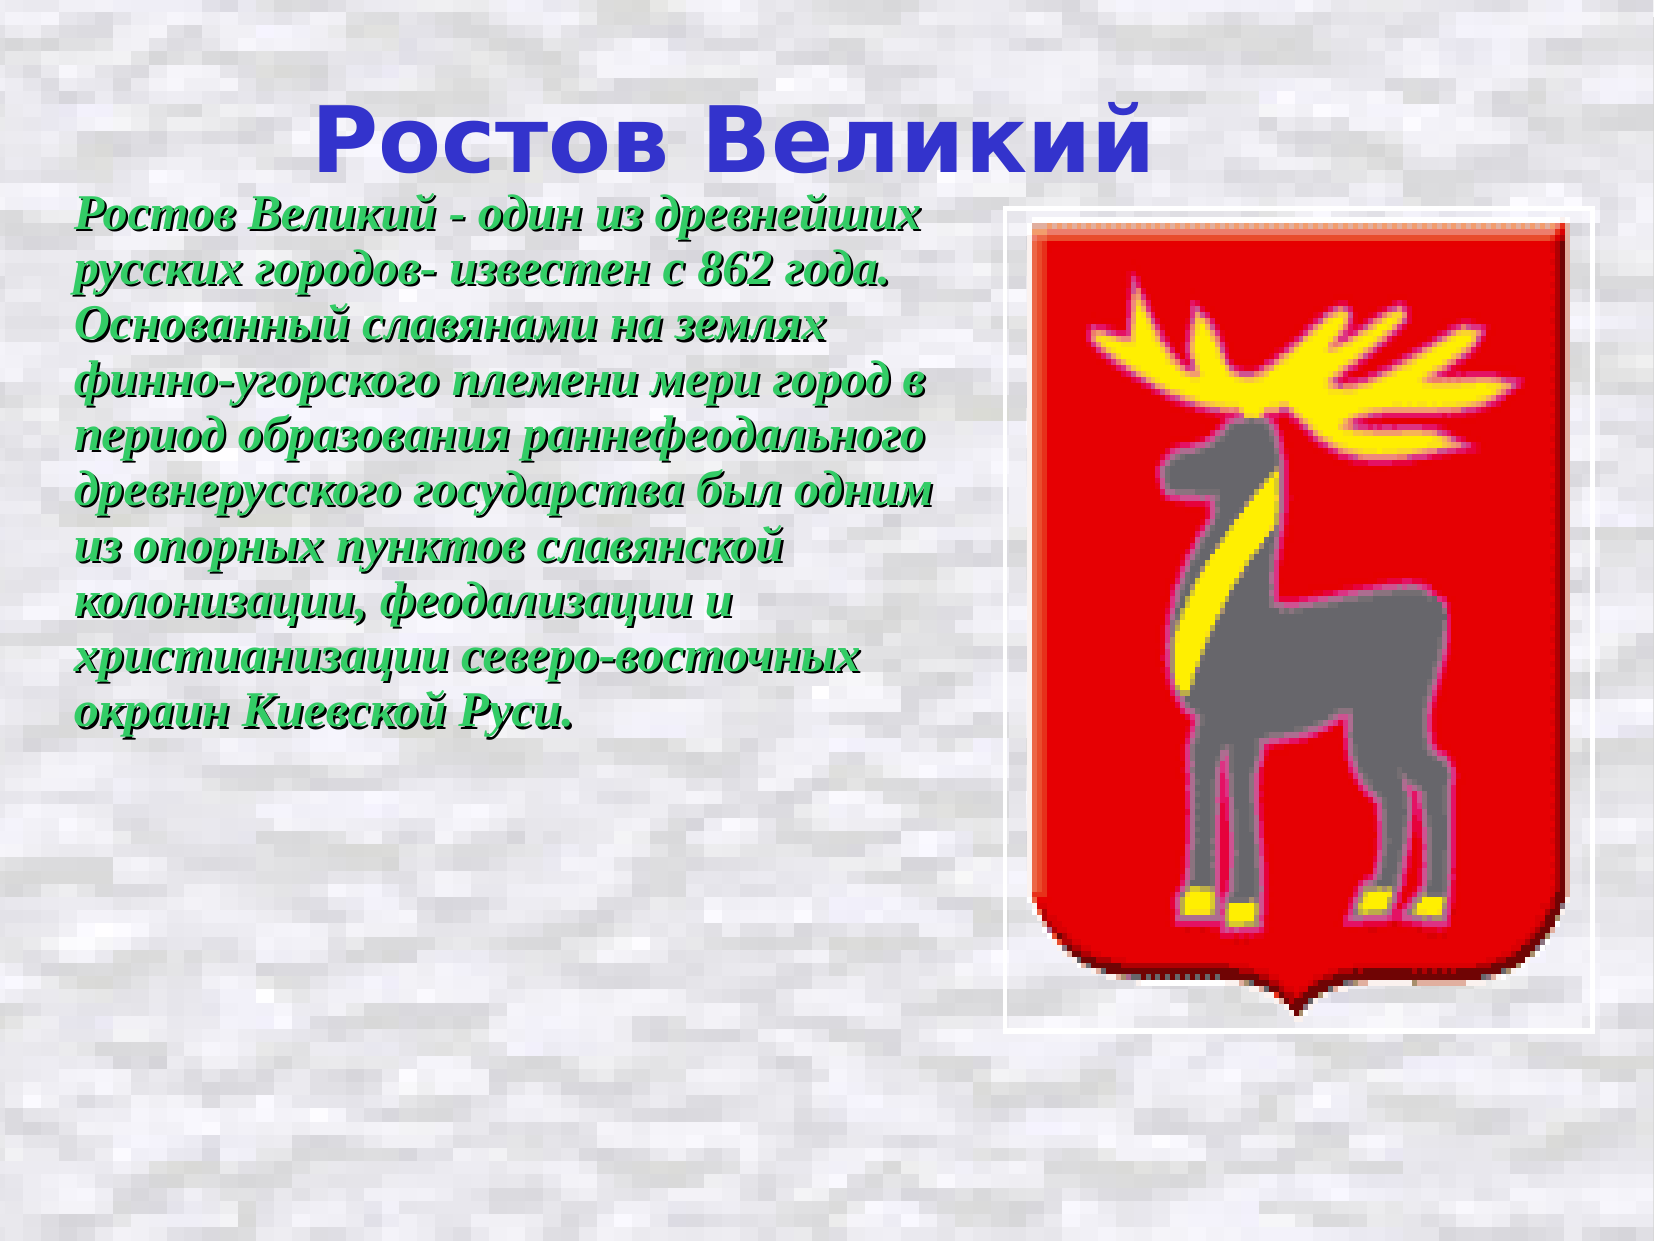

# Ростов Великий
Ростов Великий - один из древнейших русских городов- известен с 862 года. Основанный славянами на землях финно-угорского племени мери город в период образования раннефеодального древнерусского государства был одним из опорных пунктов славянской колонизации, феодализации и христианизации северо-восточных окраин Киевской Руси.